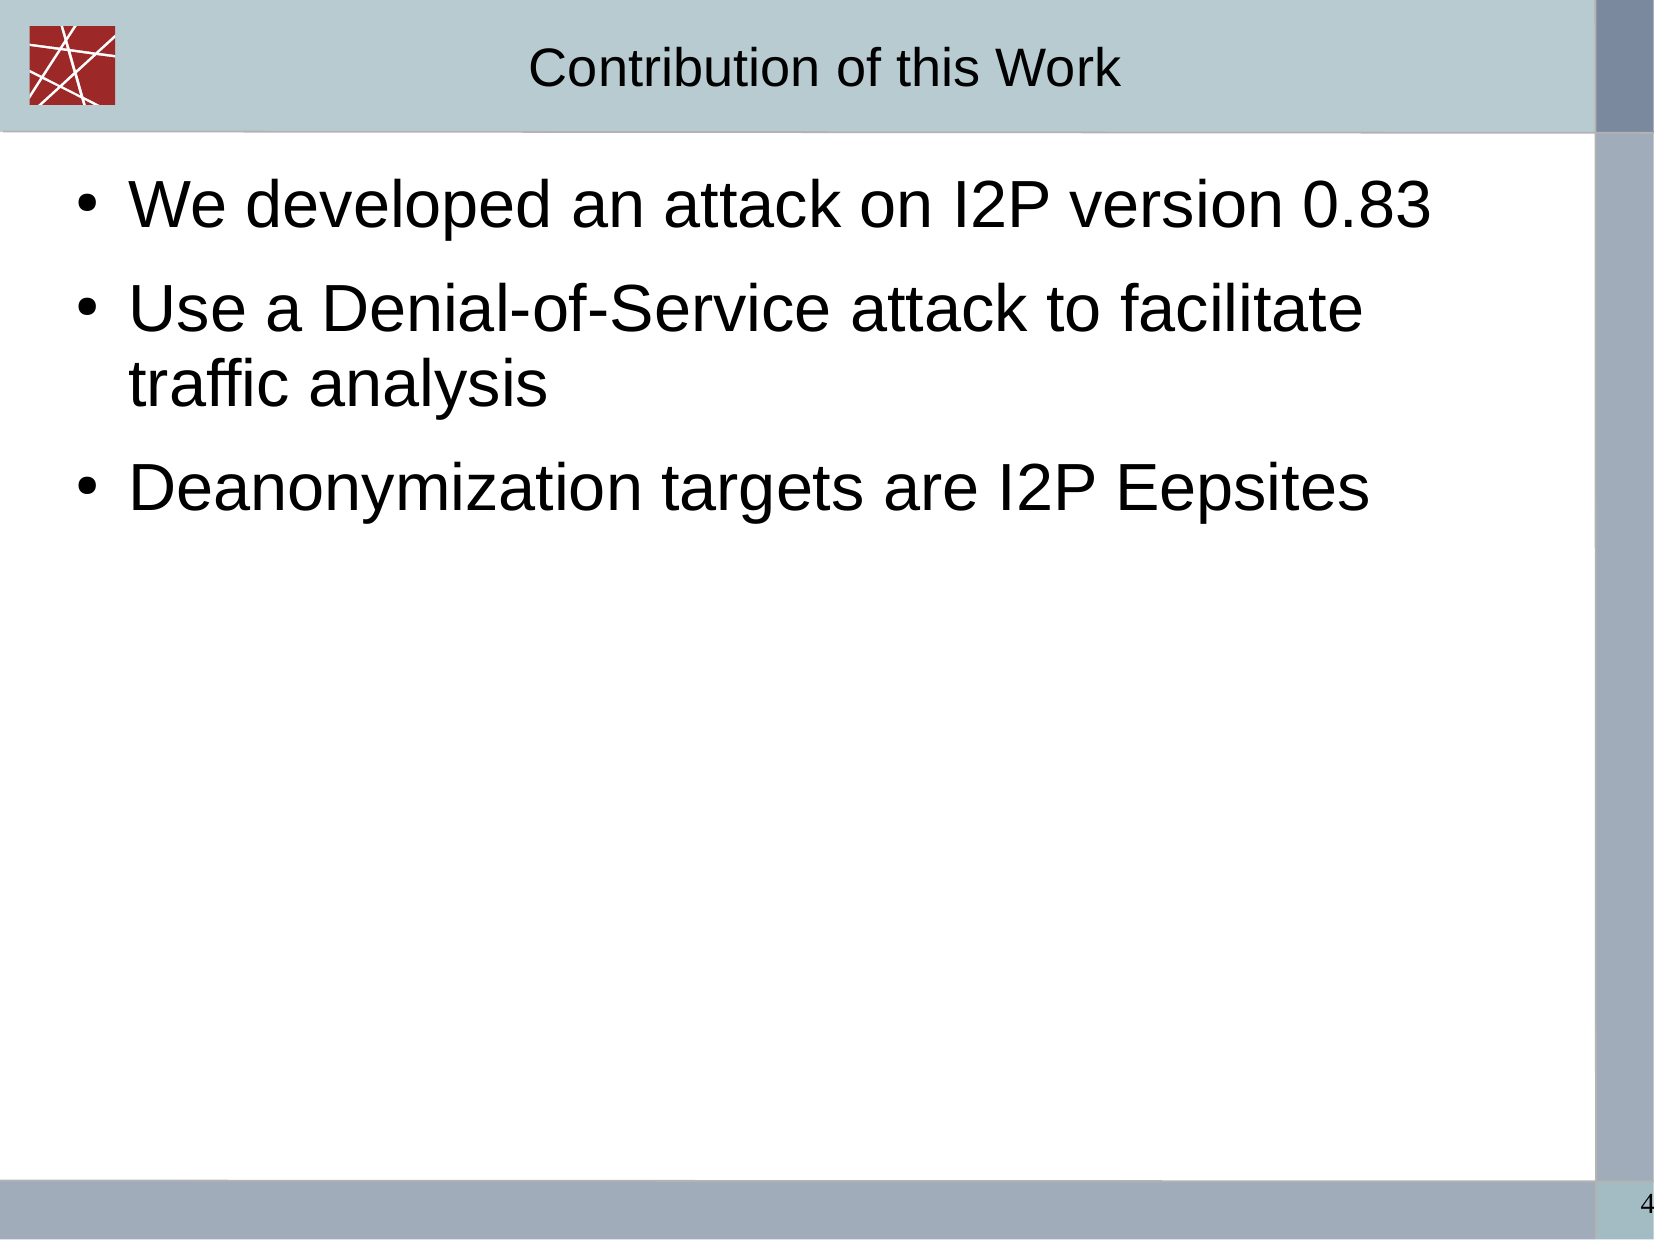

# Contribution of this Work
We developed an attack on I2P version 0.83
Use a Denial-of-Service attack to facilitate traffic analysis
Deanonymization targets are I2P Eepsites
4